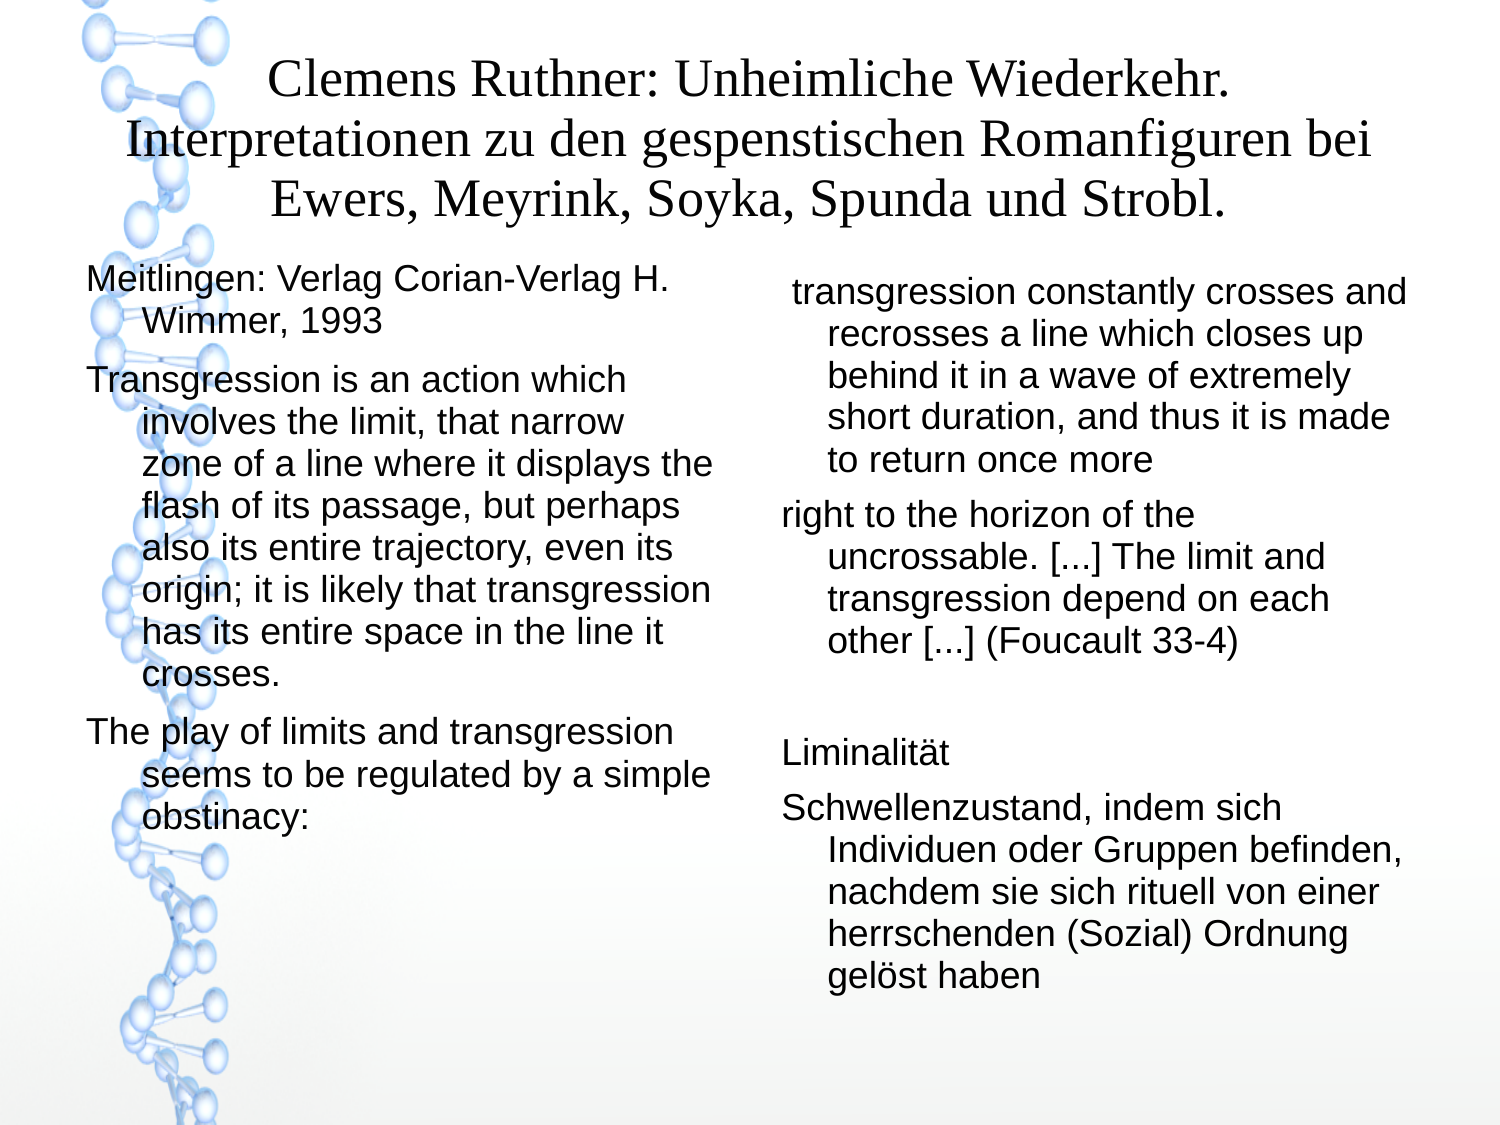

# Clemens Ruthner: Unheimliche Wiederkehr. Interpretationen zu den gespenstischen Romanfiguren bei Ewers, Meyrink, Soyka, Spunda und Strobl.
Meitlingen: Verlag Corian-Verlag H. Wimmer, 1993
Transgression is an action which involves the limit, that narrow zone of a line where it displays the flash of its passage, but perhaps also its entire trajectory, even its origin; it is likely that transgression has its entire space in the line it crosses.
The play of limits and transgression seems to be regulated by a simple obstinacy:
 transgression constantly crosses and recrosses a line which closes up behind it in a wave of extremely short duration, and thus it is made to return once more
right to the horizon of the uncrossable. [...] The limit and transgression depend on each other [...] (Foucault 33-4)
Liminalität
Schwellenzustand, indem sich Individuen oder Gruppen befinden, nachdem sie sich rituell von einer herrschenden (Sozial) Ordnung gelöst haben